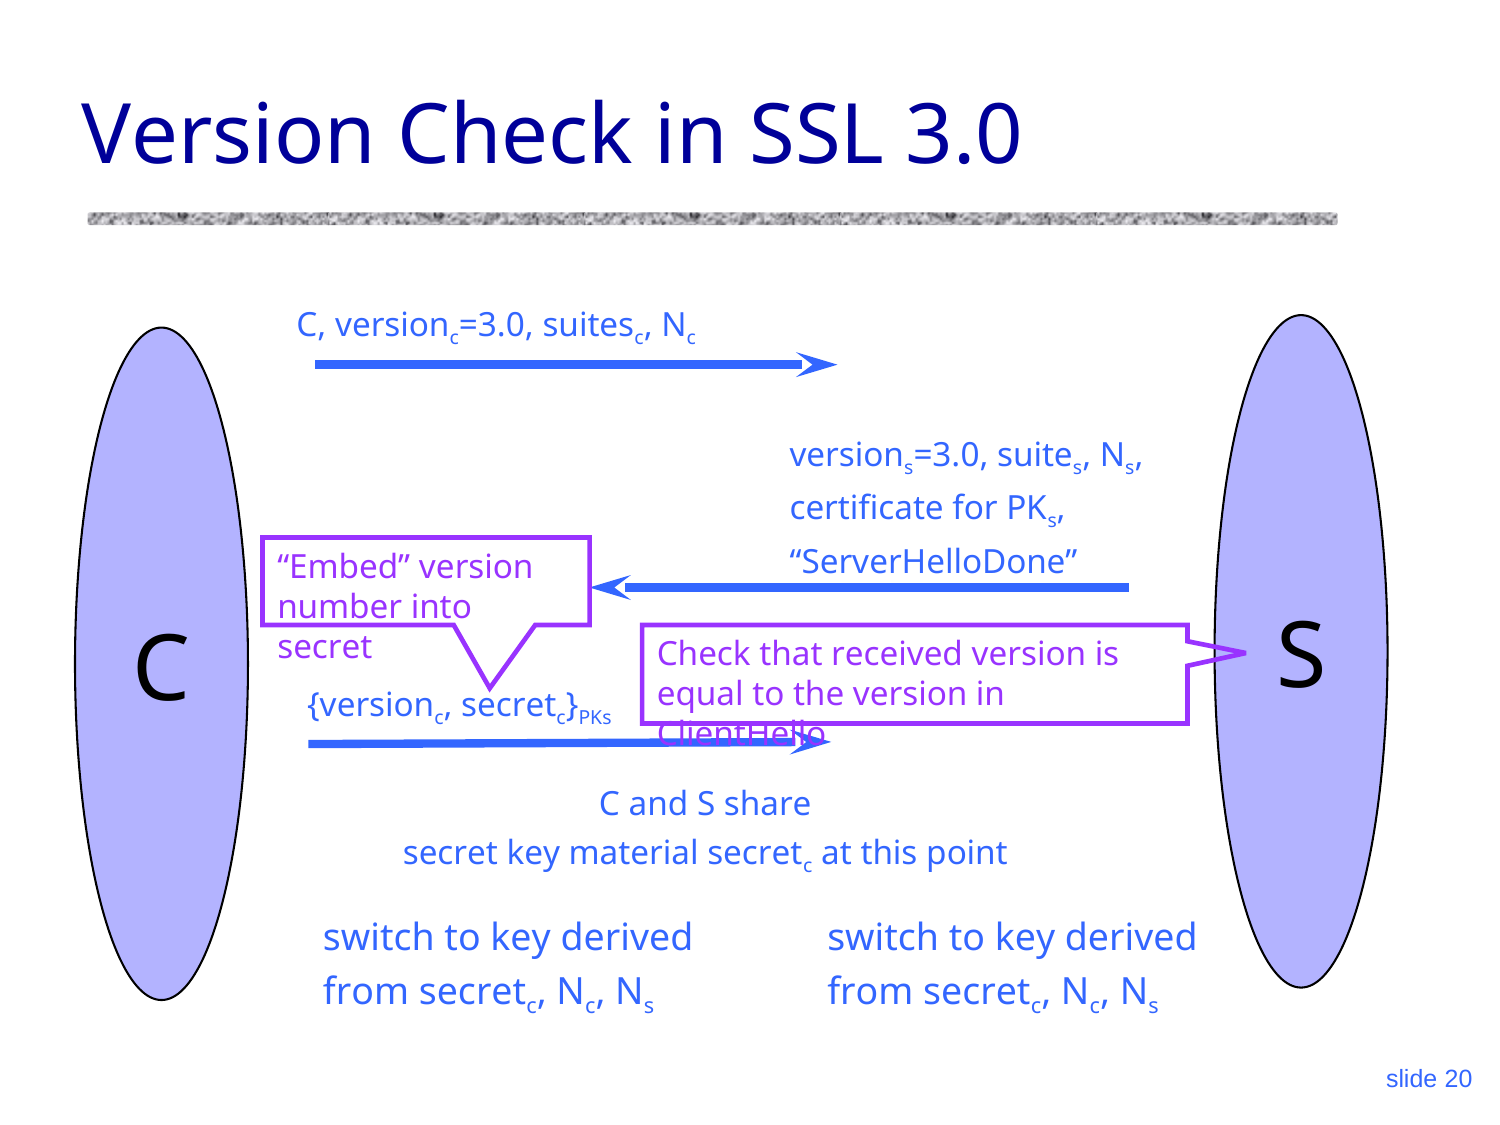

# Version Check in SSL 3.0
C, versionc=3.0, suitesc, Nc
S
C
versions=3.0, suites, Ns,
certificate for PKs,
“ServerHelloDone”
“Embed” version number into secret
Check that received version is equal to the version in ClientHello
{versionc, secretc}PKs
C and S share
secret key material secretc at this point
switch to key derived
from secretc, Nc, Ns
switch to key derived
from secretc, Nc, Ns
slide